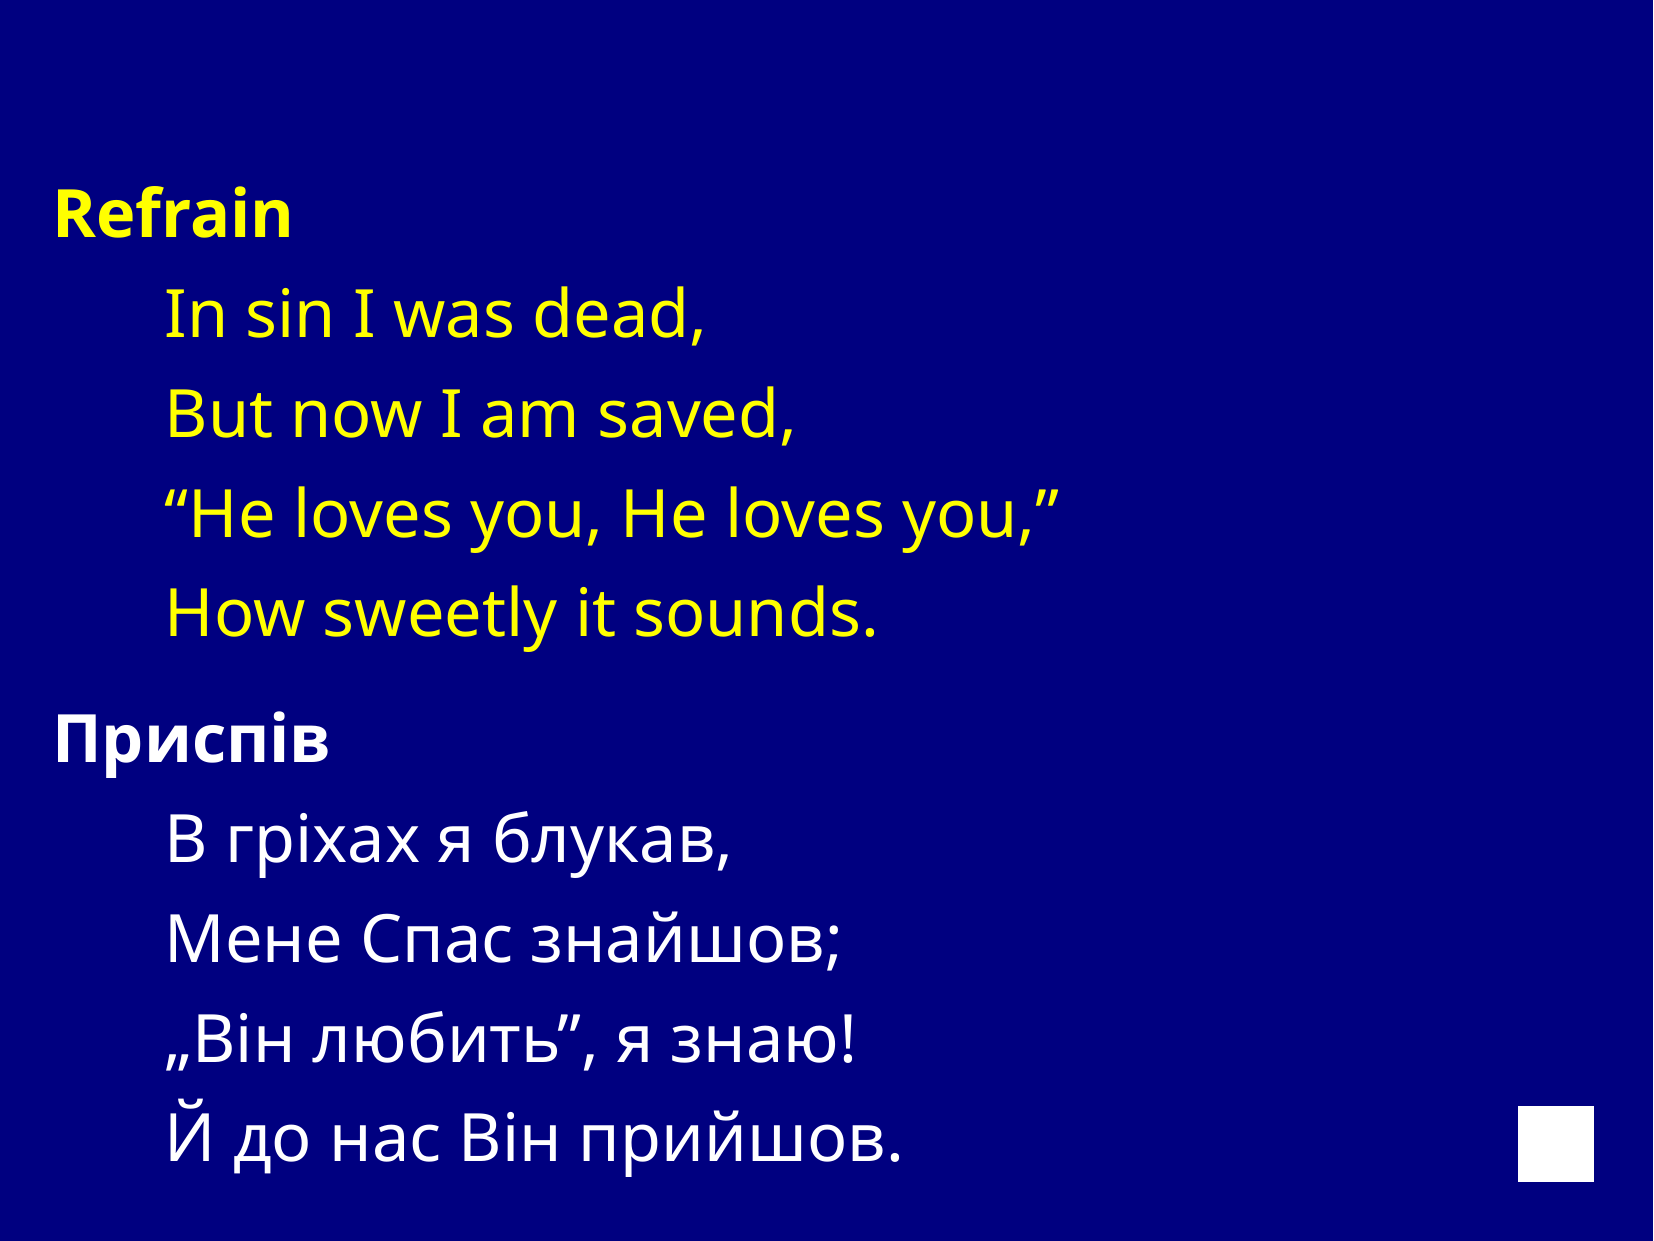

Refrain
	In sin I was dead,
	But now I am saved,
	“He loves you, He loves you,”
	How sweetly it sounds.
Приспів
	В гріхах я блукав,
	Мене Спас знайшов;
	„Він любить”, я знаю!
	Й до нас Він прийшов.